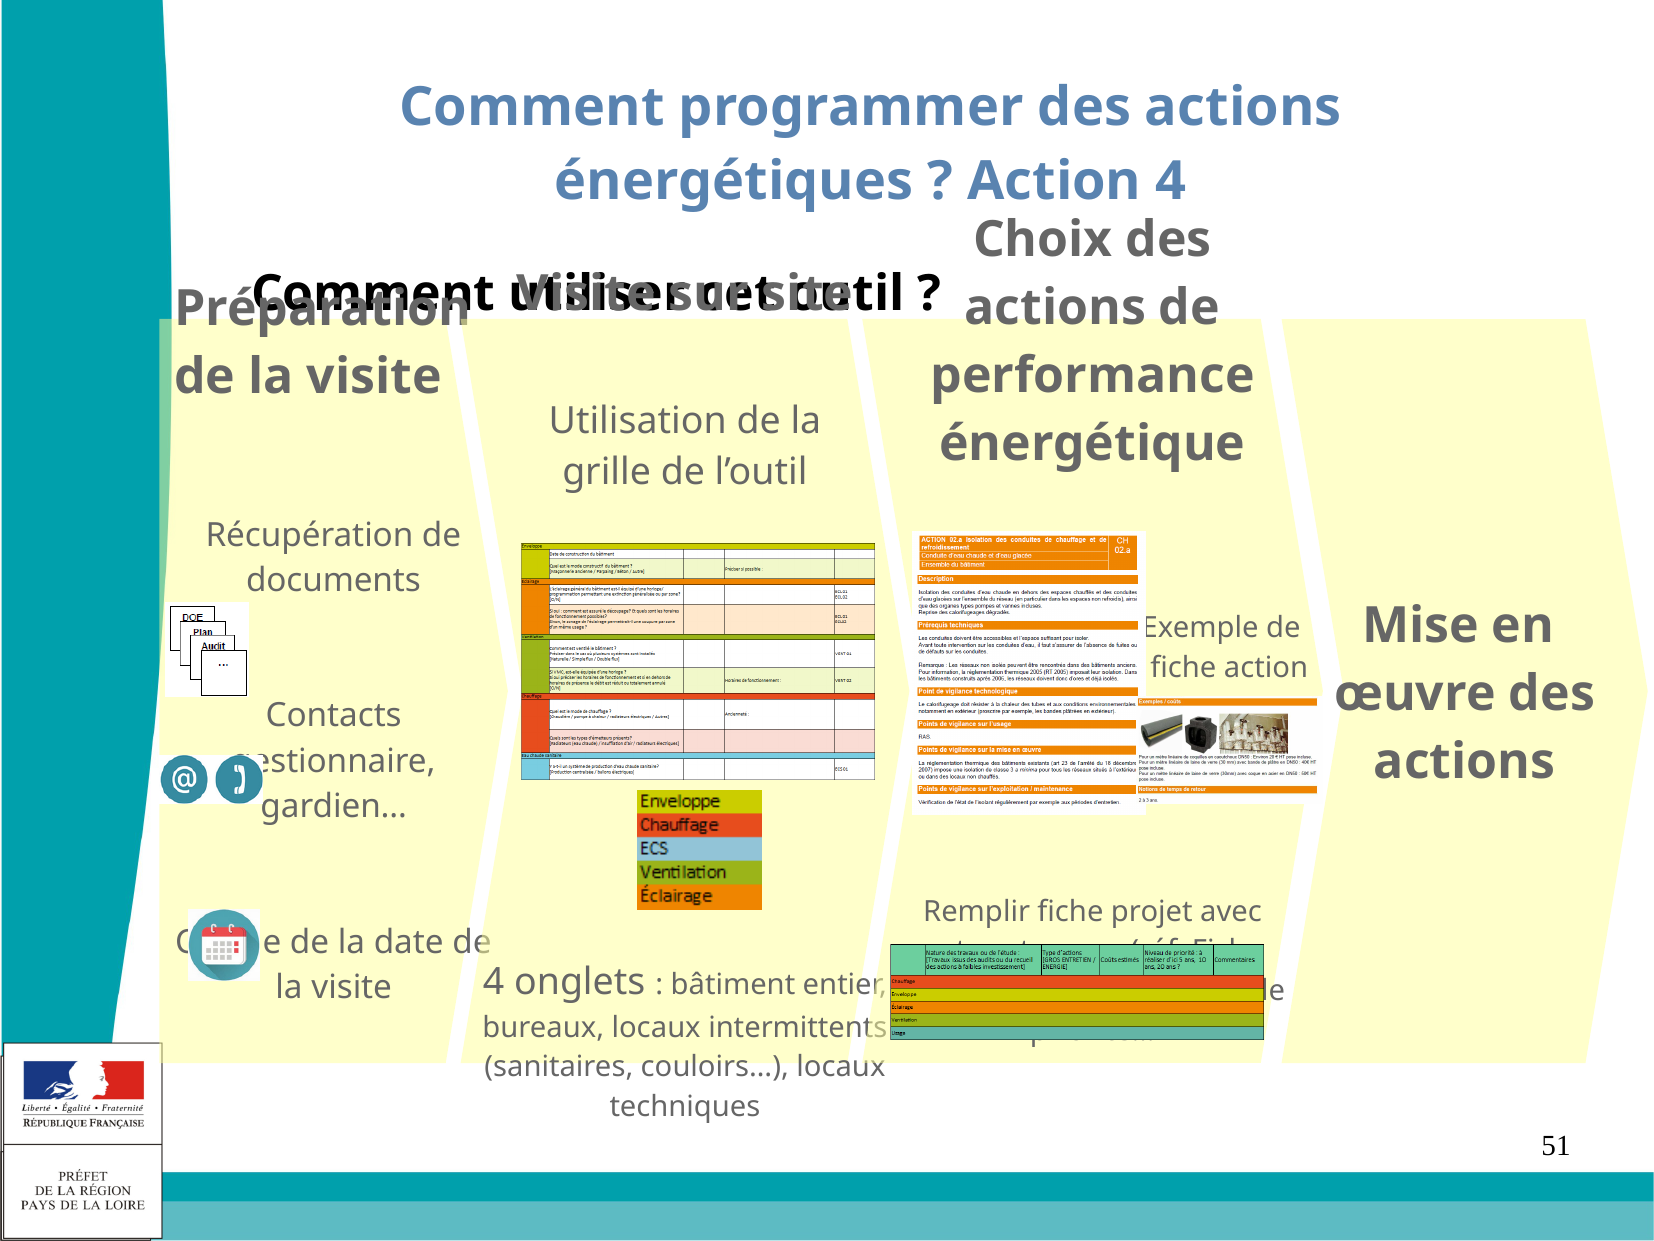

Comment programmer des actions énergétiques ? Action 4
Comment utiliser cet outil ?
Préparation de la visite
Récupération de documents
Contacts gestionnaire, gardien…
Calage de la date de la visite
Visite sur site
Utilisation de la
grille de l’outil
4 onglets : bâtiment entier, bureaux, locaux intermittents (sanitaires, couloirs…), locaux techniques
Choix des actions de performance énergétique
Exemple de
fiche action
Remplir fiche projet avec nature travaux (réf. Fiche action outil), coût, niveau de priorité…
Mise en
œuvre des actions
51